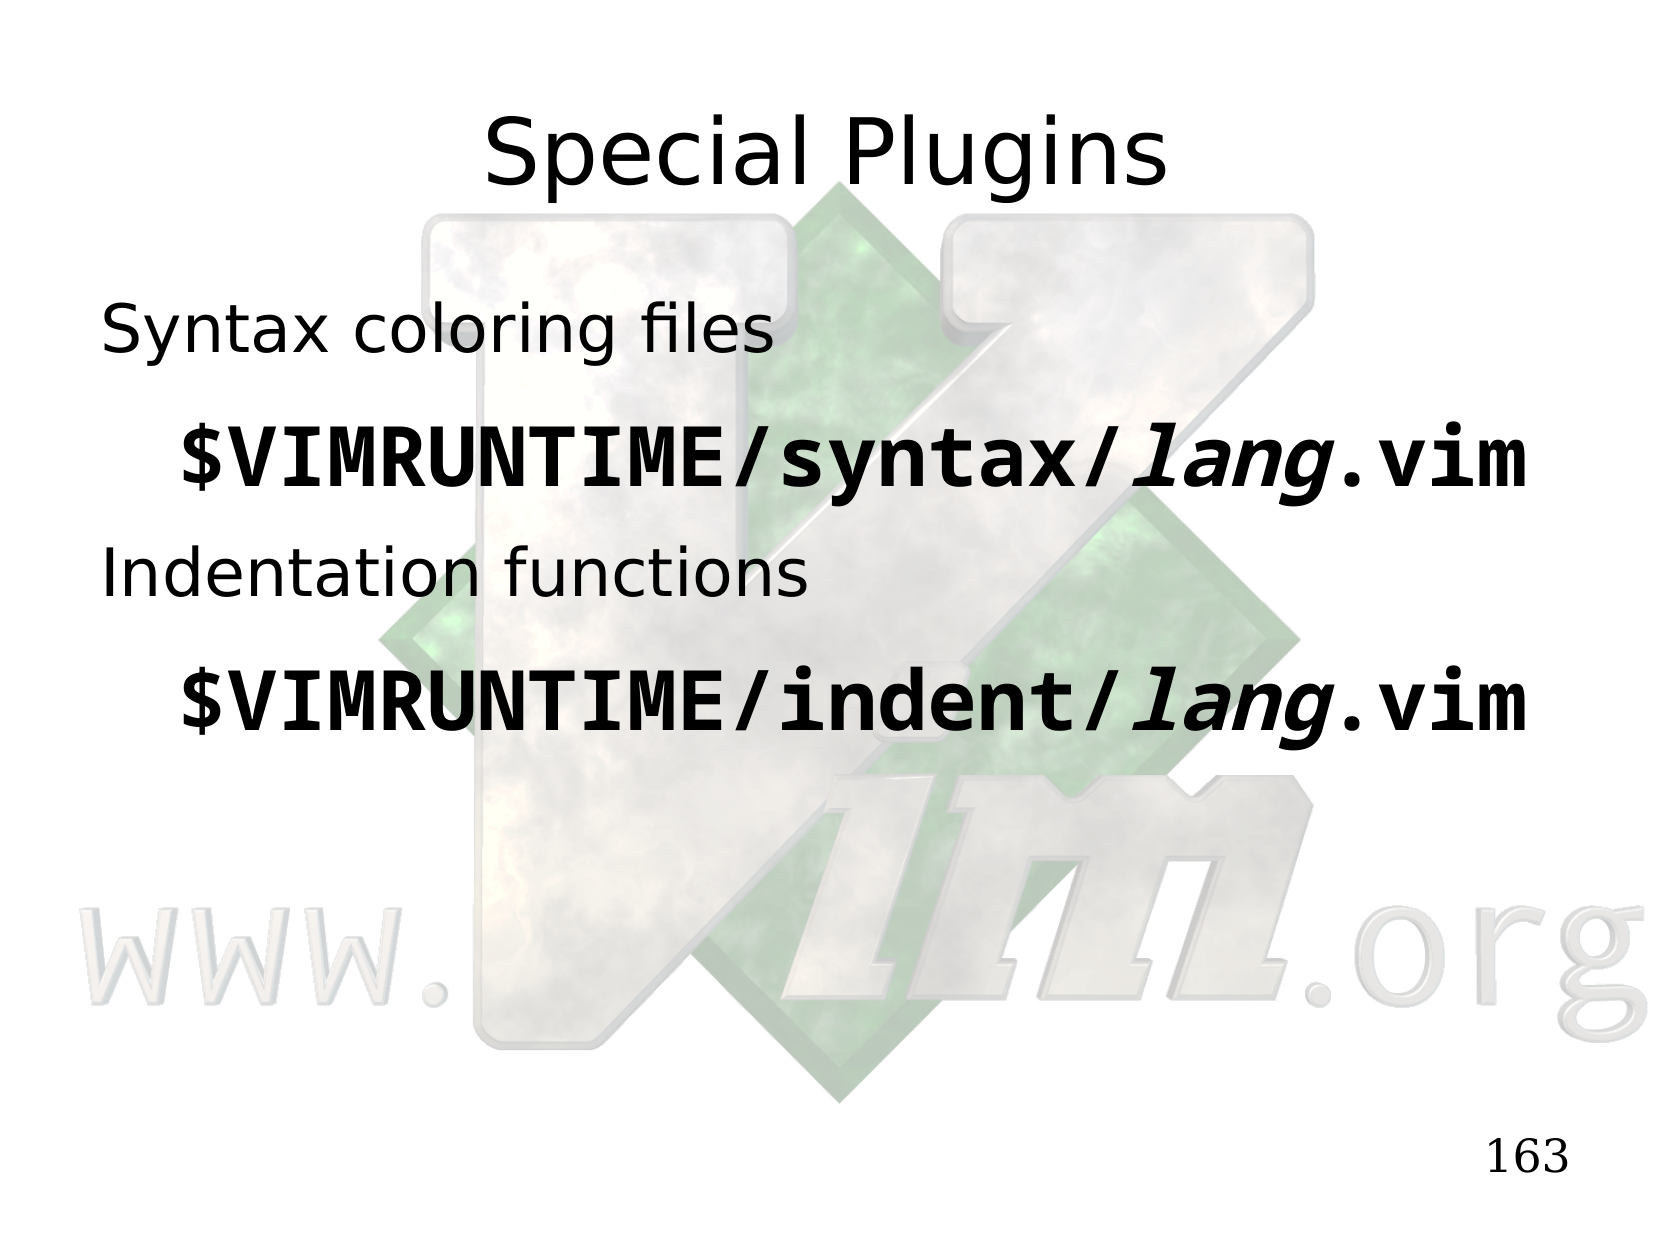

# Special Plugins
Syntax coloring files
$VIMRUNTIME/syntax/lang.vim
Indentation functions
$VIMRUNTIME/indent/lang.vim
163